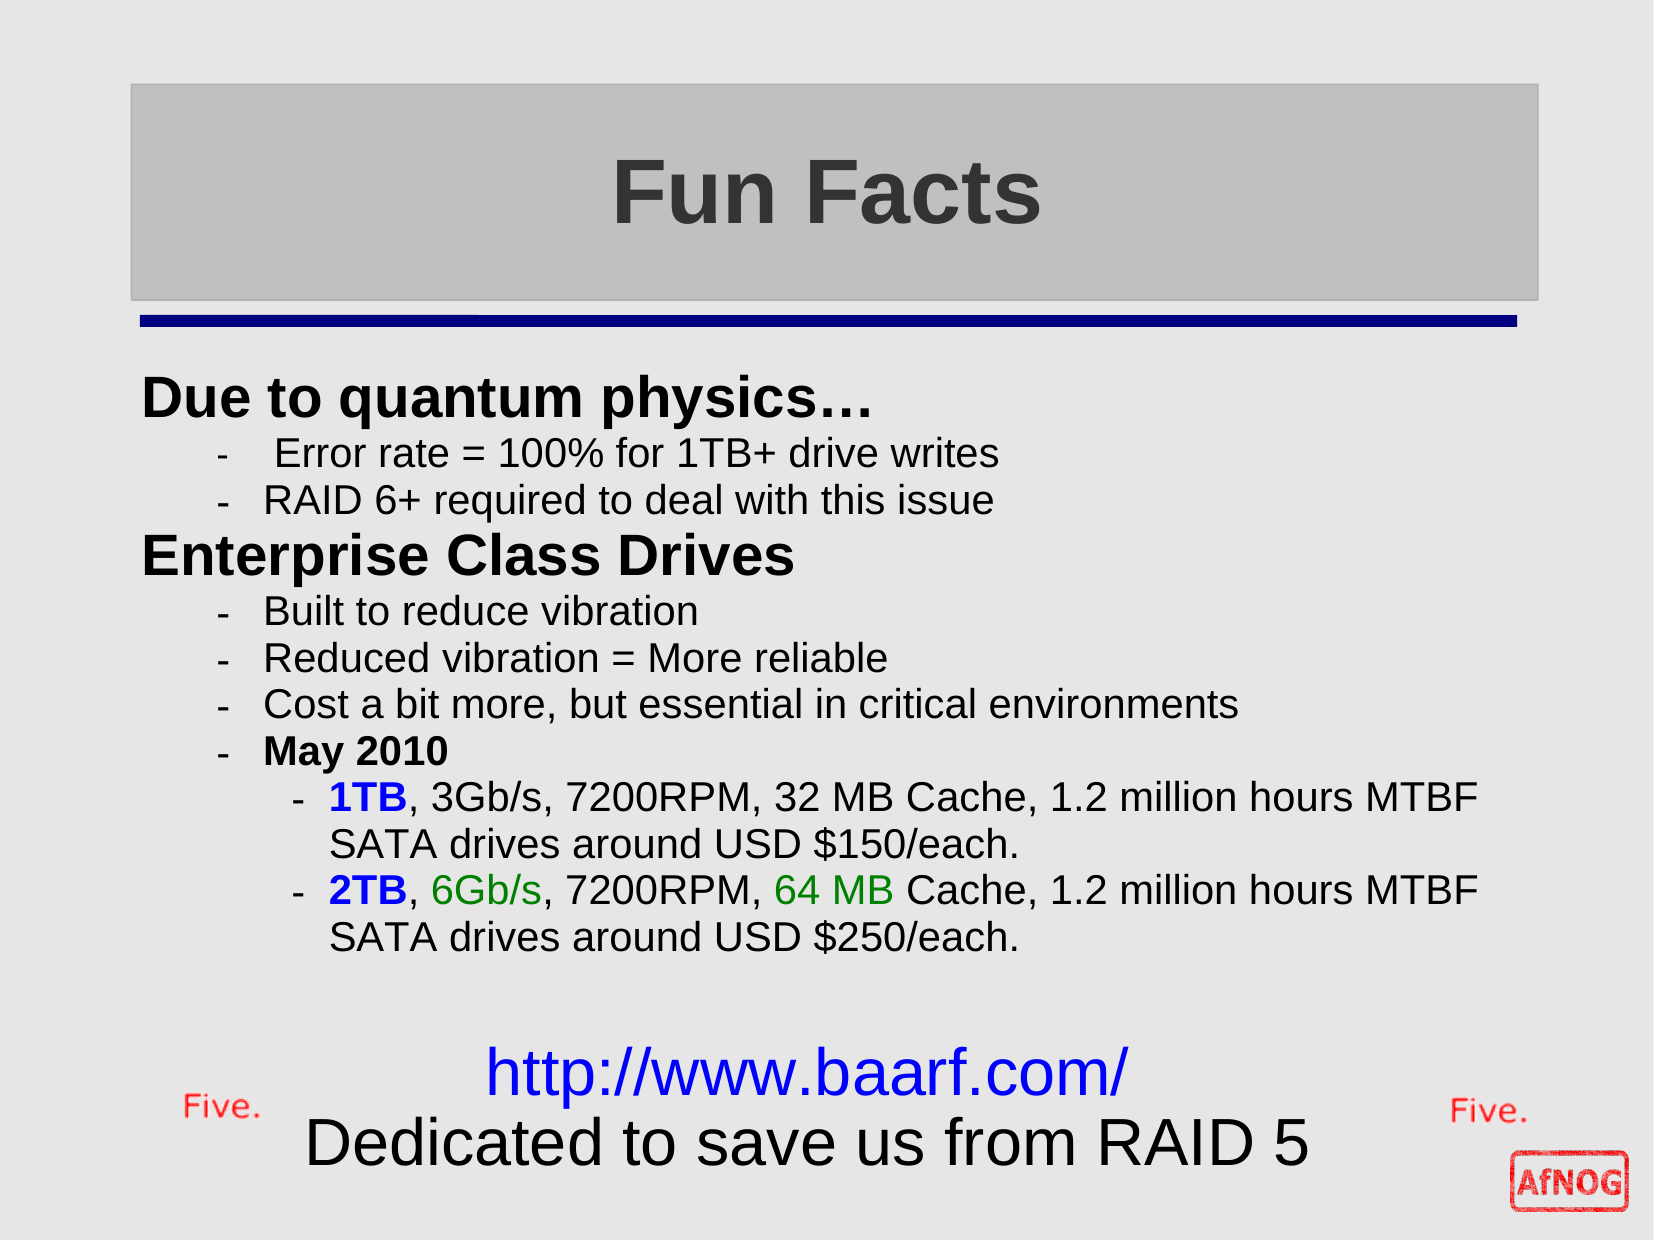

Fun Facts
Due to quantum physics…
 Error rate = 100% for 1TB+ drive writes
RAID 6+ required to deal with this issue
Enterprise Class Drives
Built to reduce vibration
Reduced vibration = More reliable
Cost a bit more, but essential in critical environments
May 2010
1TB, 3Gb/s, 7200RPM, 32 MB Cache, 1.2 million hours MTBF SATA drives around USD $150/each.
2TB, 6Gb/s, 7200RPM, 64 MB Cache, 1.2 million hours MTBF SATA drives around USD $250/each.
http://www.baarf.com/
Dedicated to save us from RAID 5